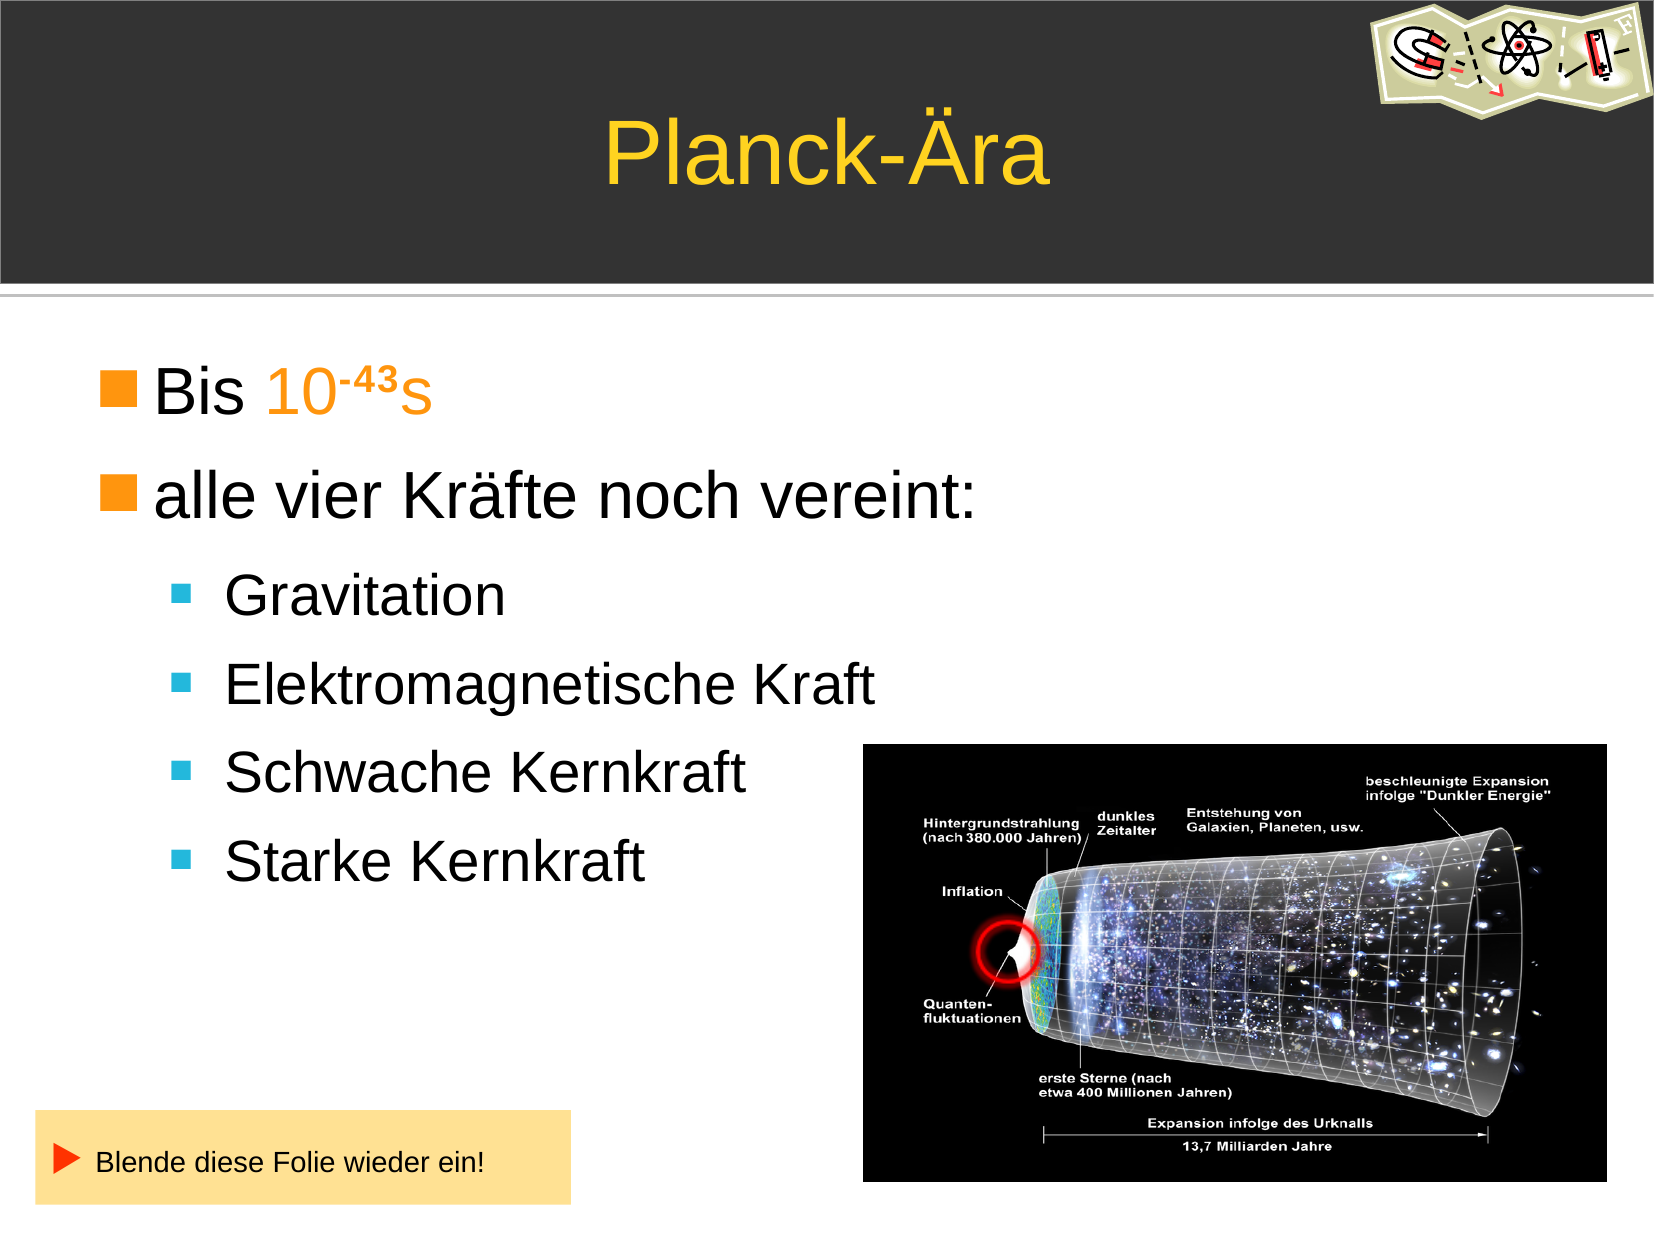

# Planck-Ära
Bis 10-43s
alle vier Kräfte noch vereint:
Gravitation
Elektromagnetische Kraft
Schwache Kernkraft
Starke Kernkraft
 Blende diese Folie wieder ein!